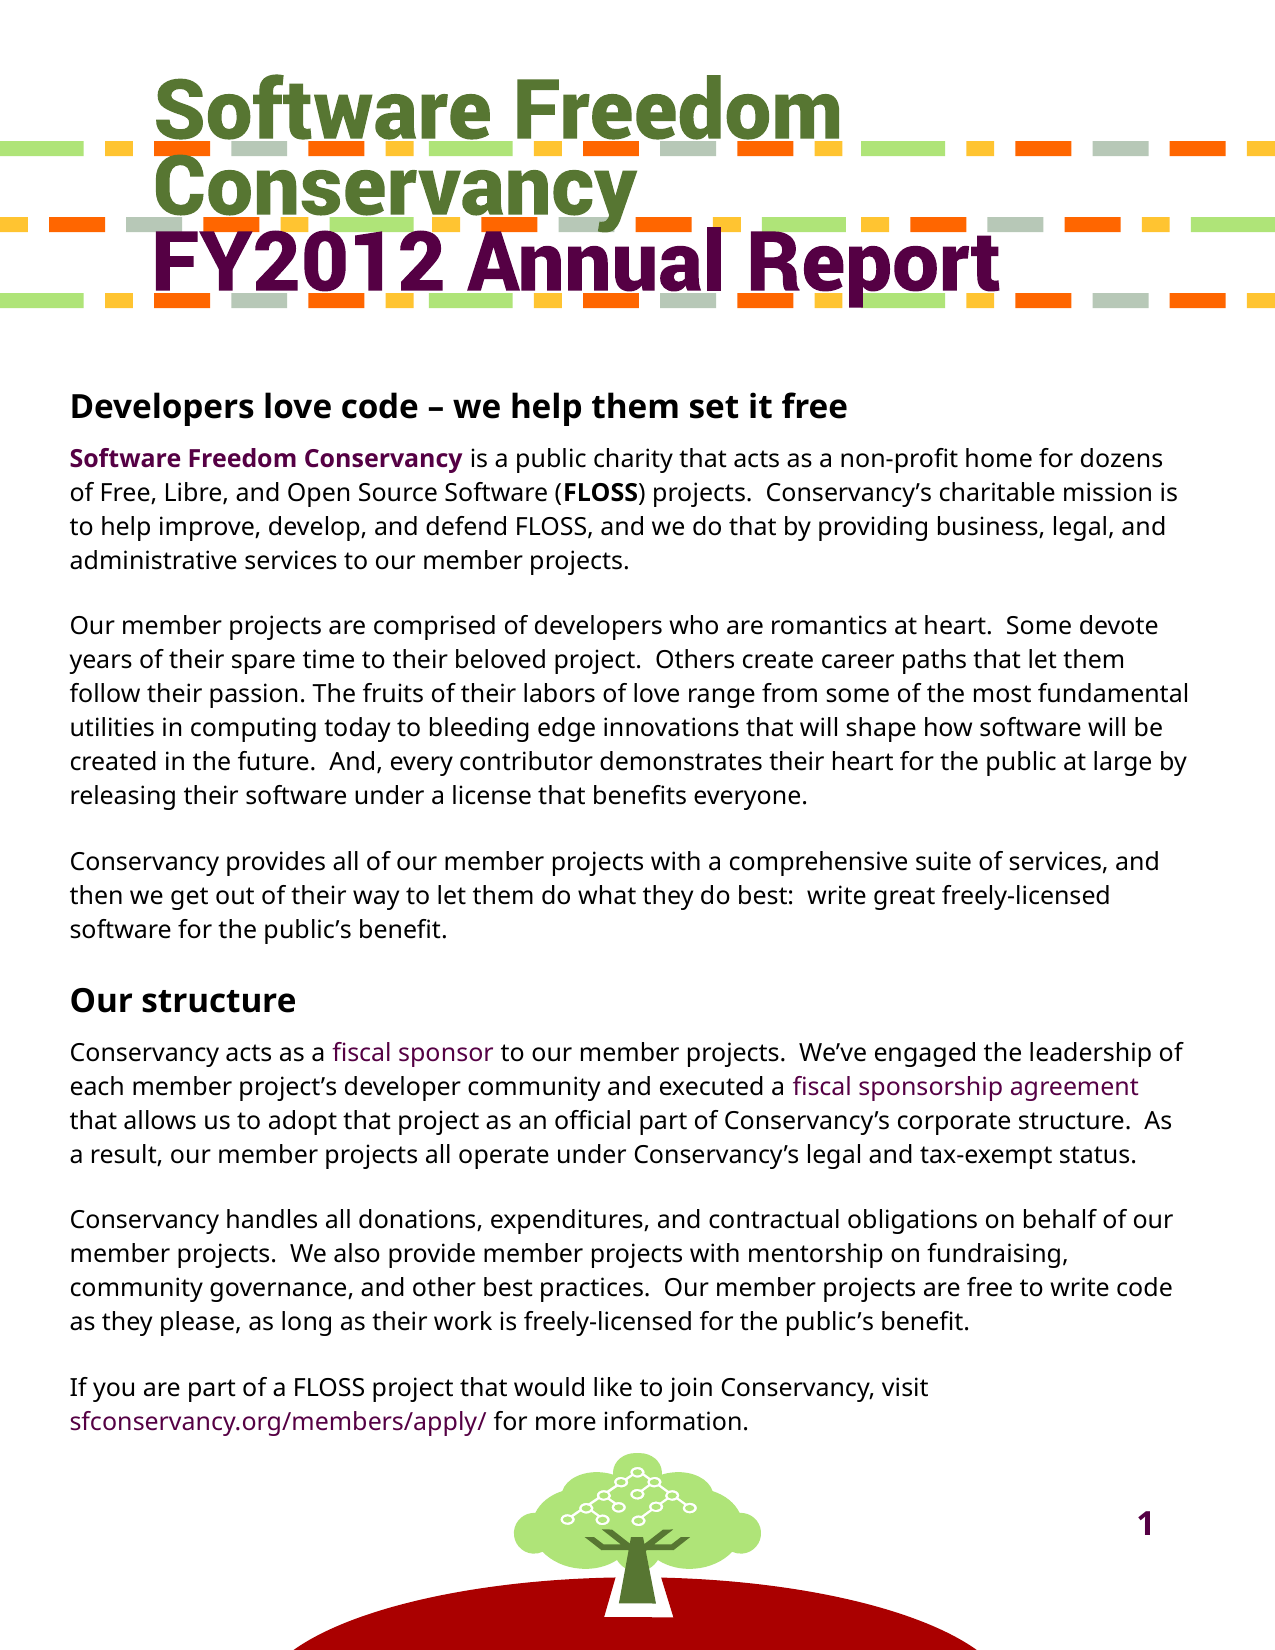

# Developers love code – we help them set it free
Software Freedom Conservancy is a public charity that acts as a non-profit home for dozens of Free, Libre, and Open Source Software (FLOSS) projects. Conservancy’s charitable mission is to help improve, develop, and defend FLOSS, and we do that by providing business, legal, and administrative services to our member projects.
Our member projects are comprised of developers who are romantics at heart. Some devote years of their spare time to their beloved project. Others create career paths that let them follow their passion. The fruits of their labors of love range from some of the most fundamental utilities in computing today to bleeding edge innovations that will shape how software will be created in the future. And, every contributor demonstrates their heart for the public at large by releasing their software under a license that benefits everyone.
Conservancy provides all of our member projects with a comprehensive suite of services, and then we get out of their way to let them do what they do best: write great freely-licensed software for the public’s benefit.
Our structure
Conservancy acts as a fiscal sponsor to our member projects. We’ve engaged the leadership of each member project’s developer community and executed a fiscal sponsorship agreement that allows us to adopt that project as an official part of Conservancy’s corporate structure. As a result, our member projects all operate under Conservancy’s legal and tax-exempt status.
Conservancy handles all donations, expenditures, and contractual obligations on behalf of our member projects. We also provide member projects with mentorship on fundraising, community governance, and other best practices. Our member projects are free to write code as they please, as long as their work is freely-licensed for the public’s benefit.
If you are part of a FLOSS project that would like to join Conservancy, visit sfconservancy.org/members/apply/ for more information.
1